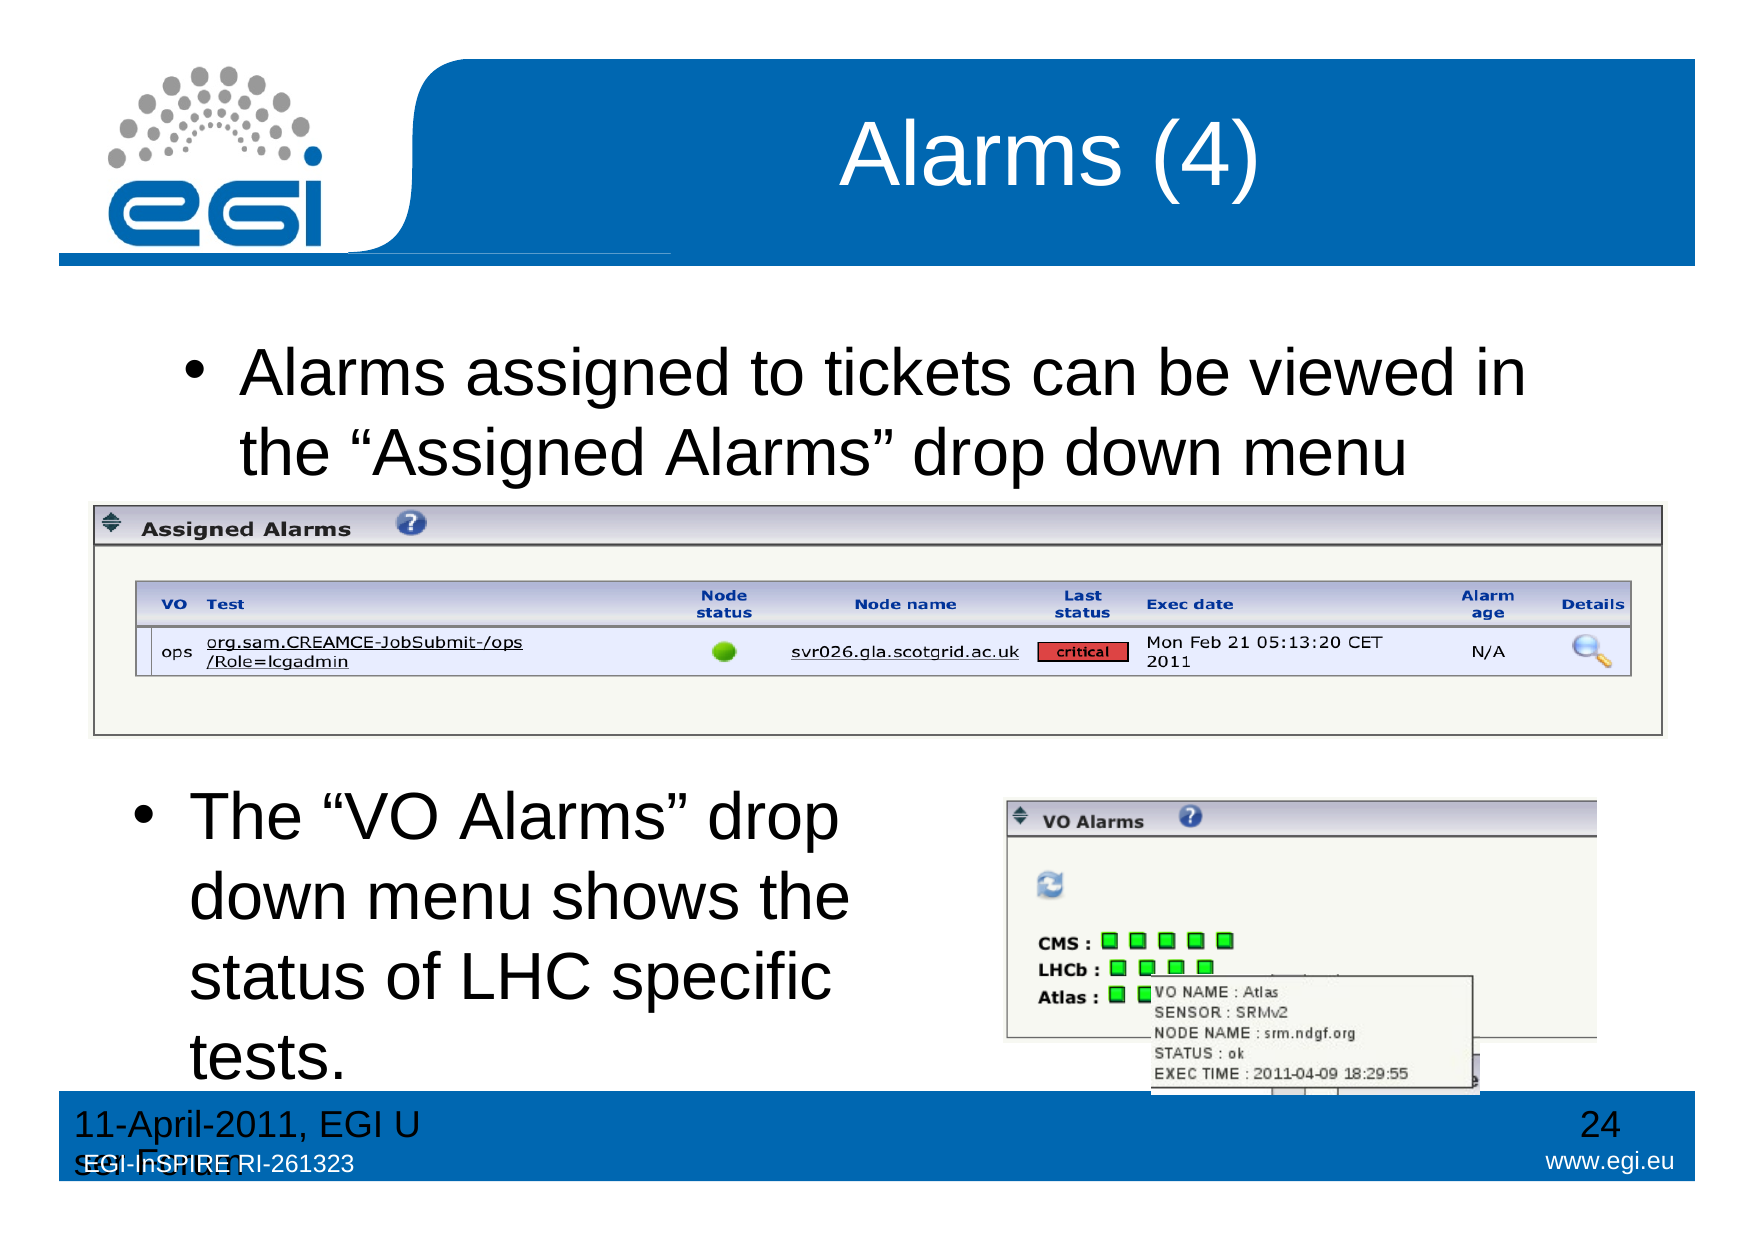

# Alarms (4)
Alarms assigned to tickets can be viewed in the “Assigned Alarms” drop down menu
The “VO Alarms” drop down menu shows the status of LHC specific tests.
11-April-2011, EGI User Forum
24
Training Guide